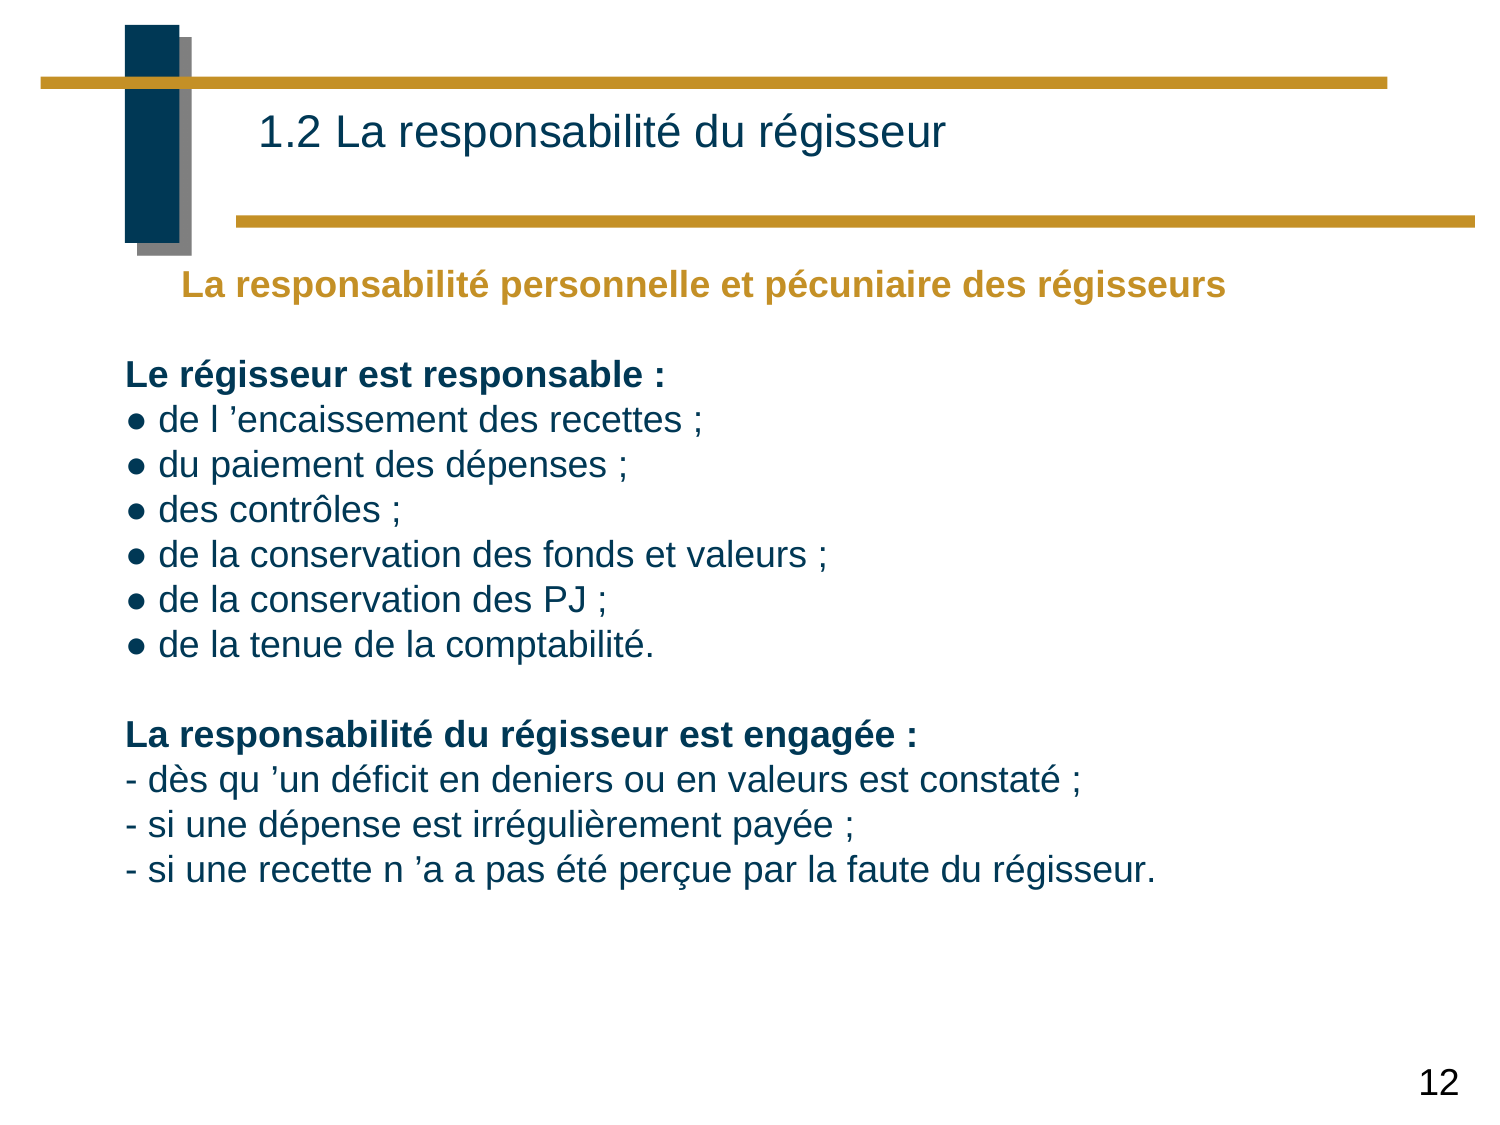

# 1.2 La responsabilité du régisseur
La responsabilité personnelle et pécuniaire des régisseurs
Le régisseur est responsable :
● de l ’encaissement des recettes ;
● du paiement des dépenses ;
● des contrôles ;
● de la conservation des fonds et valeurs ;
● de la conservation des PJ ;
● de la tenue de la comptabilité.
La responsabilité du régisseur est engagée :
- dès qu ’un déficit en deniers ou en valeurs est constaté ;
- si une dépense est irrégulièrement payée ;
- si une recette n ’a a pas été perçue par la faute du régisseur.
 12